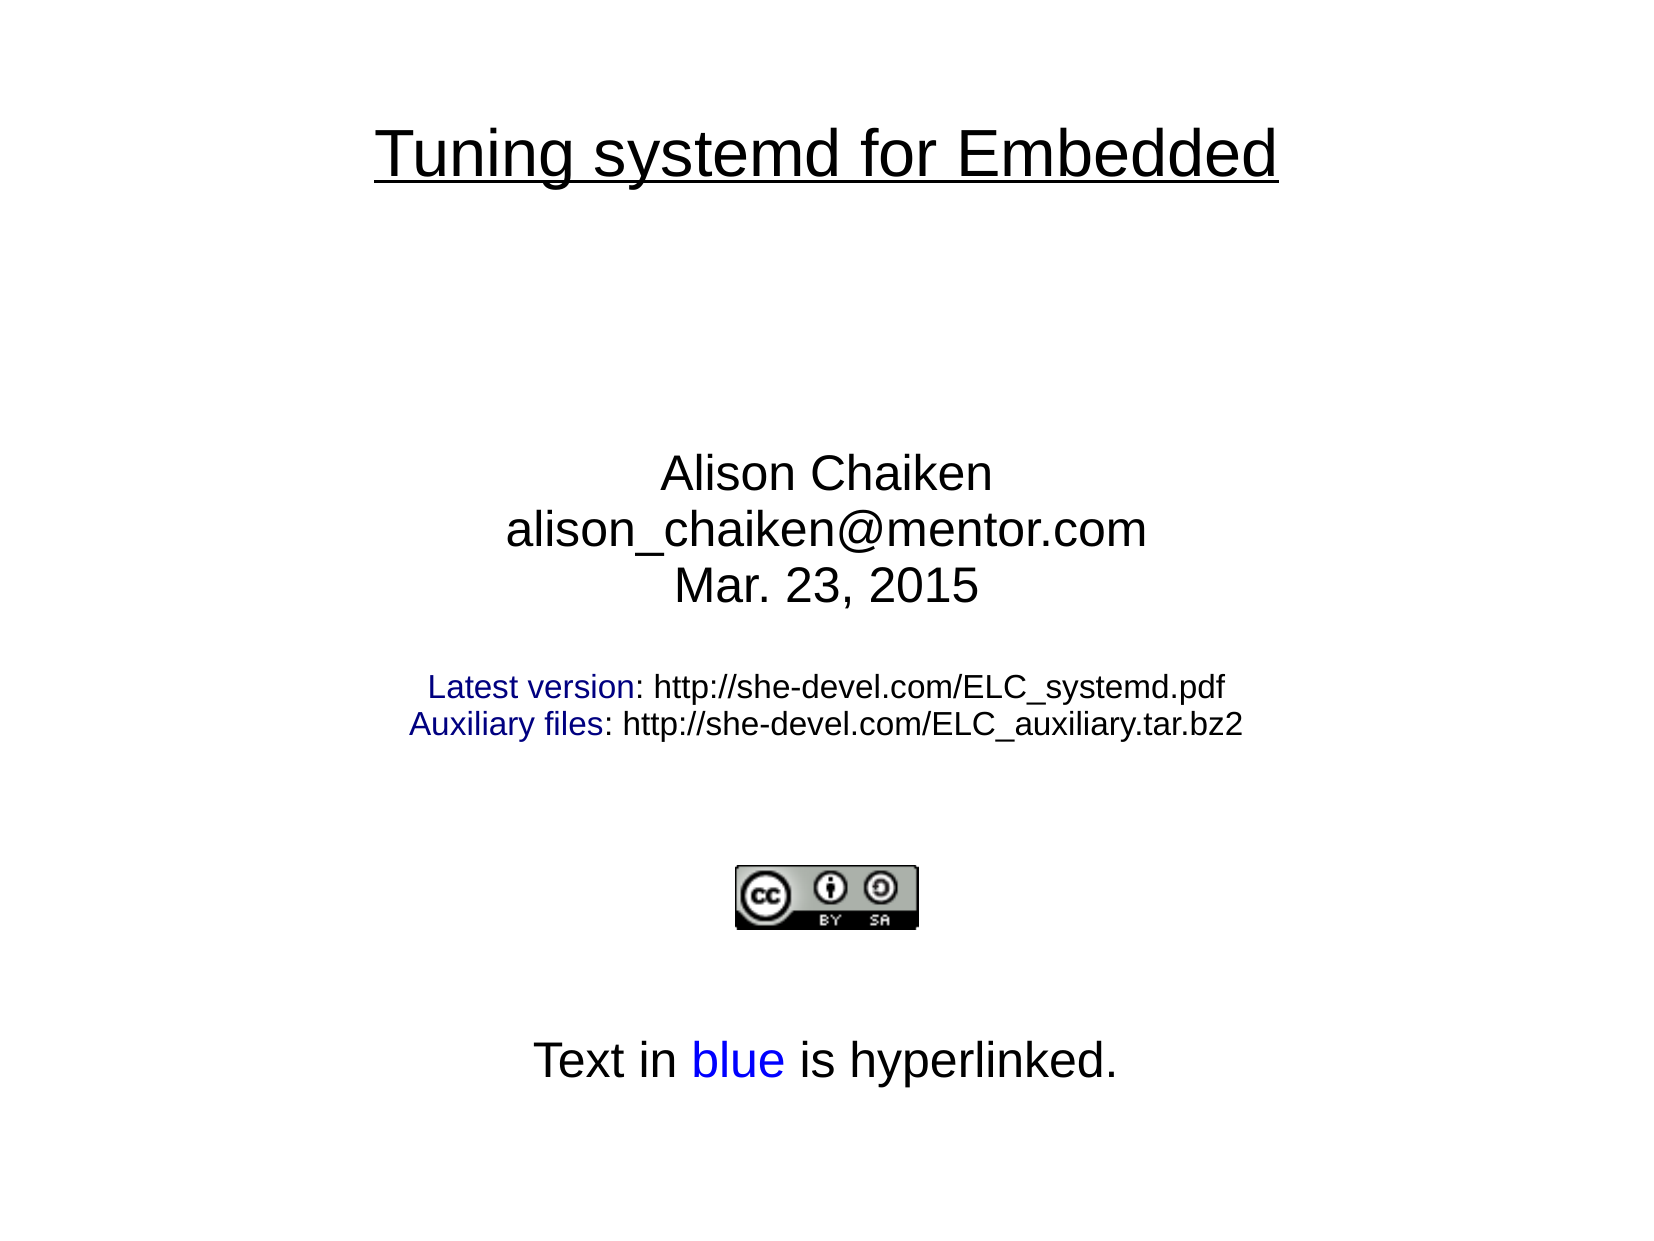

# Tuning systemd for Embedded
Alison Chaiken
alison_chaiken@mentor.com
Mar. 23, 2015
Latest version: http://she-devel.com/ELC_systemd.pdf
Auxiliary files: http://she-devel.com/ELC_auxiliary.tar.bz2
Text in blue is hyperlinked.